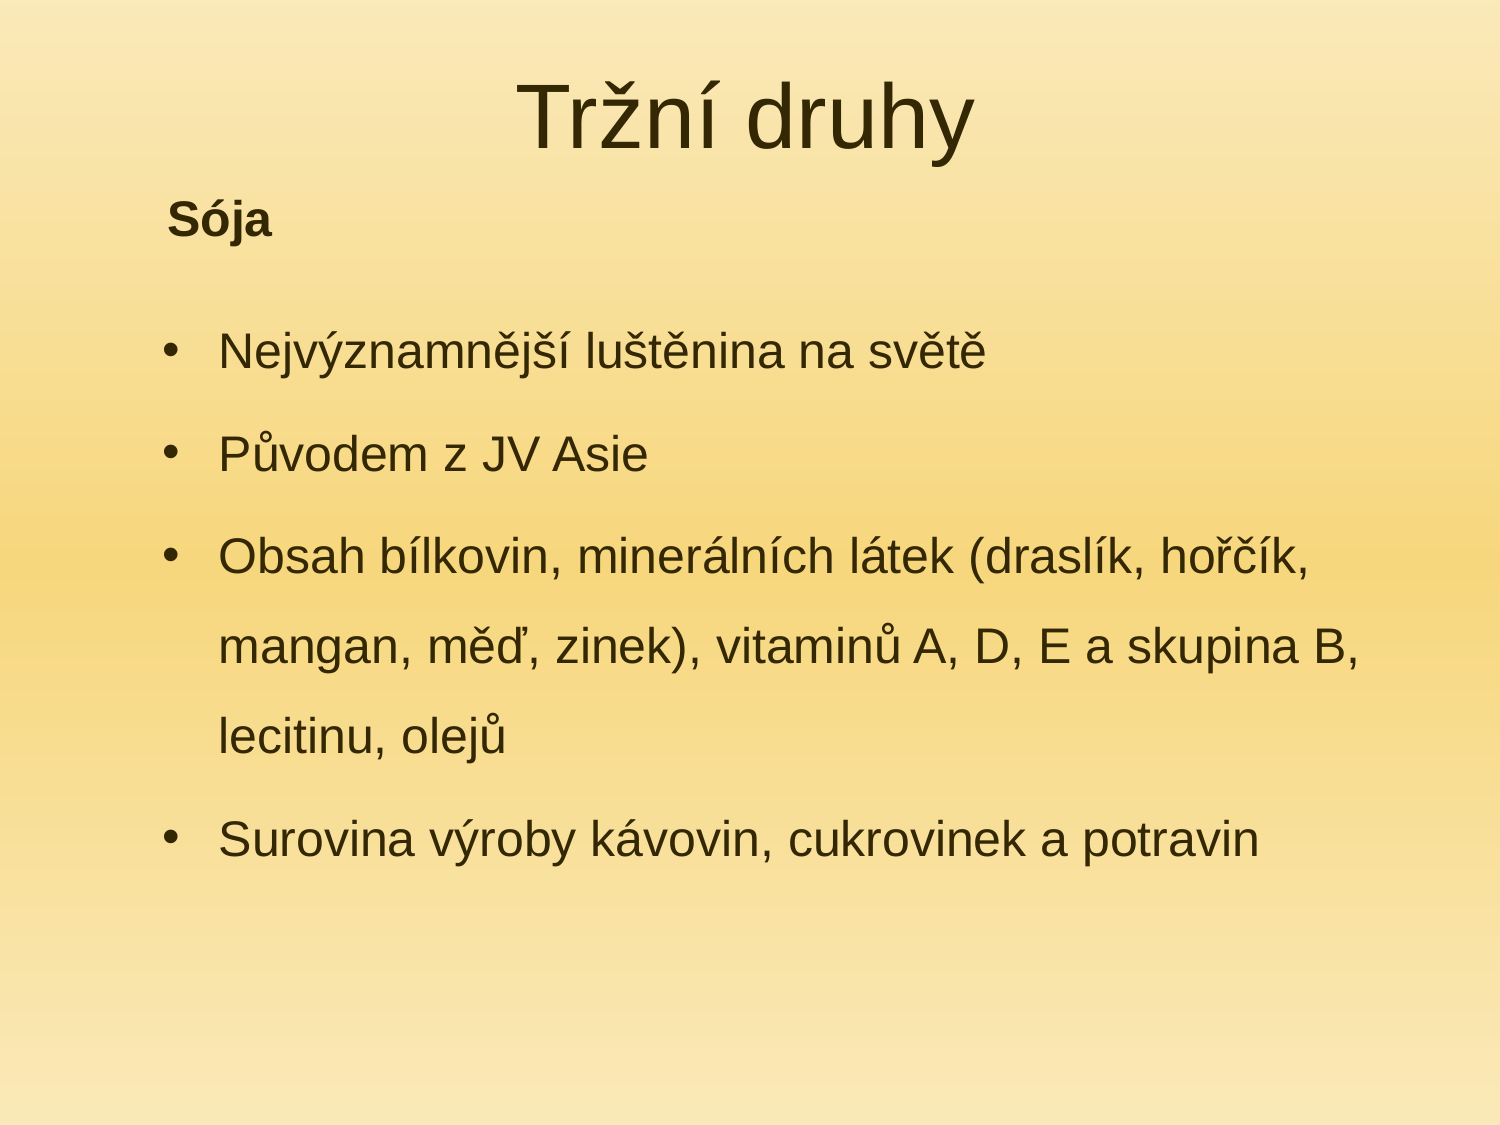

# Tržní druhy
Sója
Nejvýznamnější luštěnina na světě
Původem z JV Asie
Obsah bílkovin, minerálních látek (draslík, hořčík, mangan, měď, zinek), vitaminů A, D, E a skupina B, lecitinu, olejů
Surovina výroby kávovin, cukrovinek a potravin